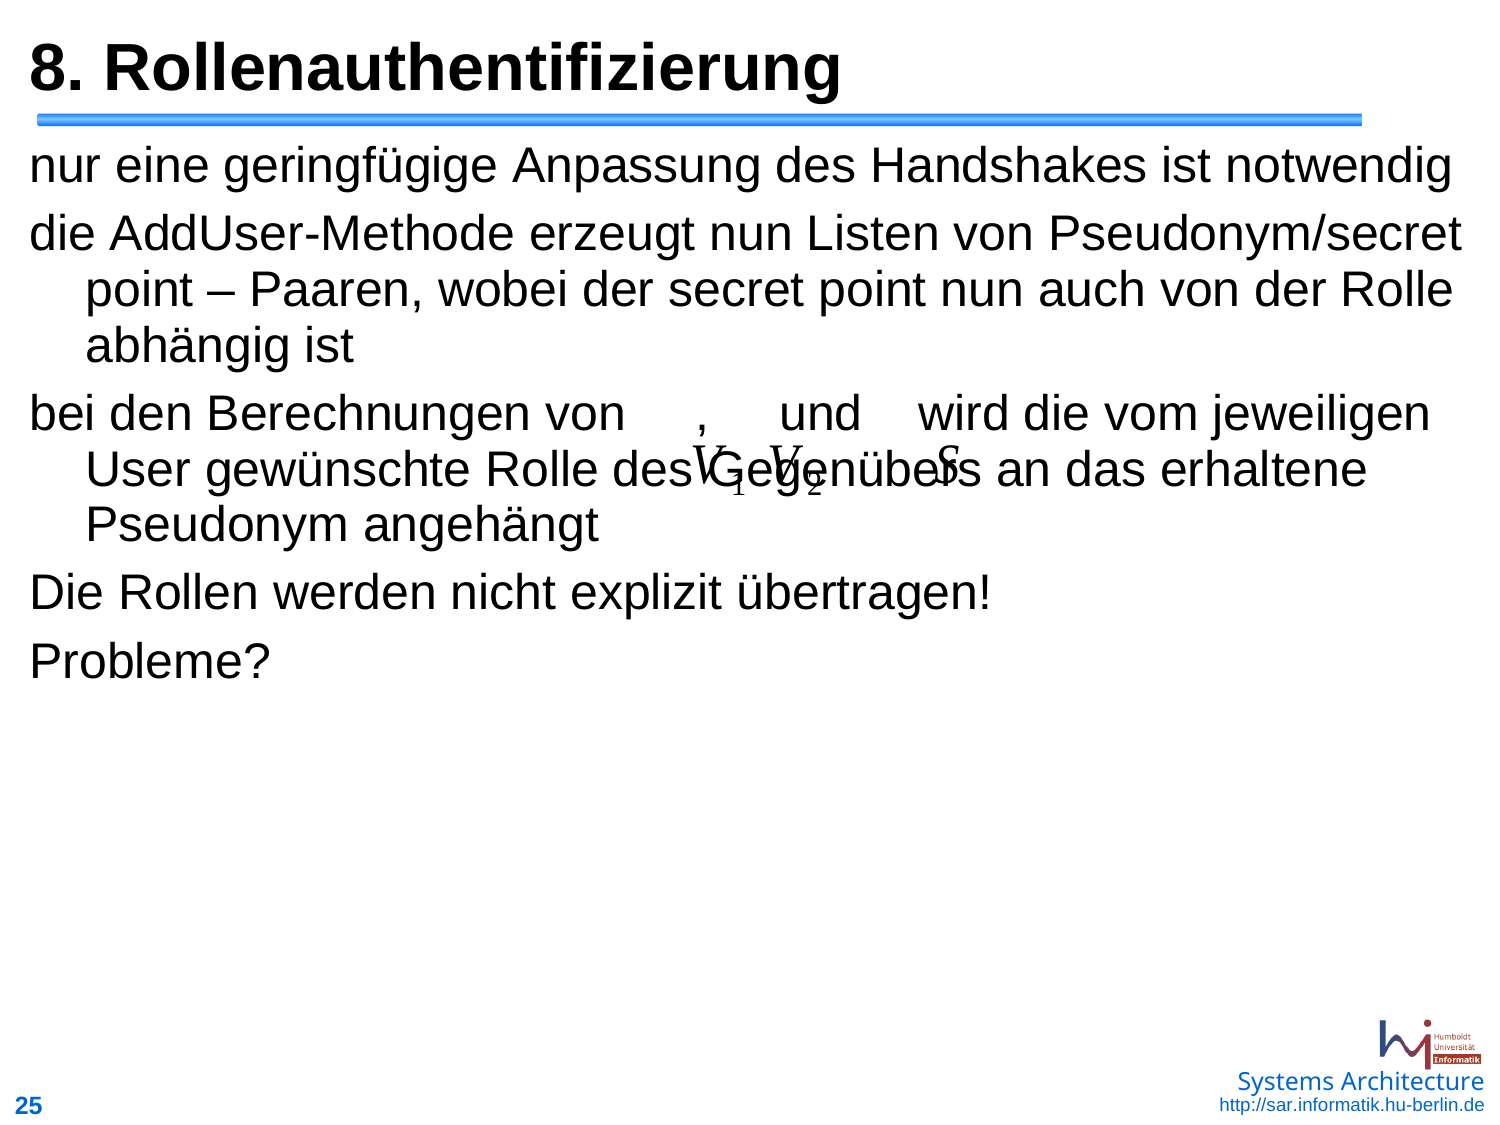

# 8. Rollenauthentifizierung
nur eine geringfügige Anpassung des Handshakes ist notwendig
die AddUser-Methode erzeugt nun Listen von Pseudonym/secret point – Paaren, wobei der secret point nun auch von der Rolle abhängig ist
bei den Berechnungen von , und wird die vom jeweiligen User gewünschte Rolle des Gegenübers an das erhaltene Pseudonym angehängt
Die Rollen werden nicht explizit übertragen!
Probleme?